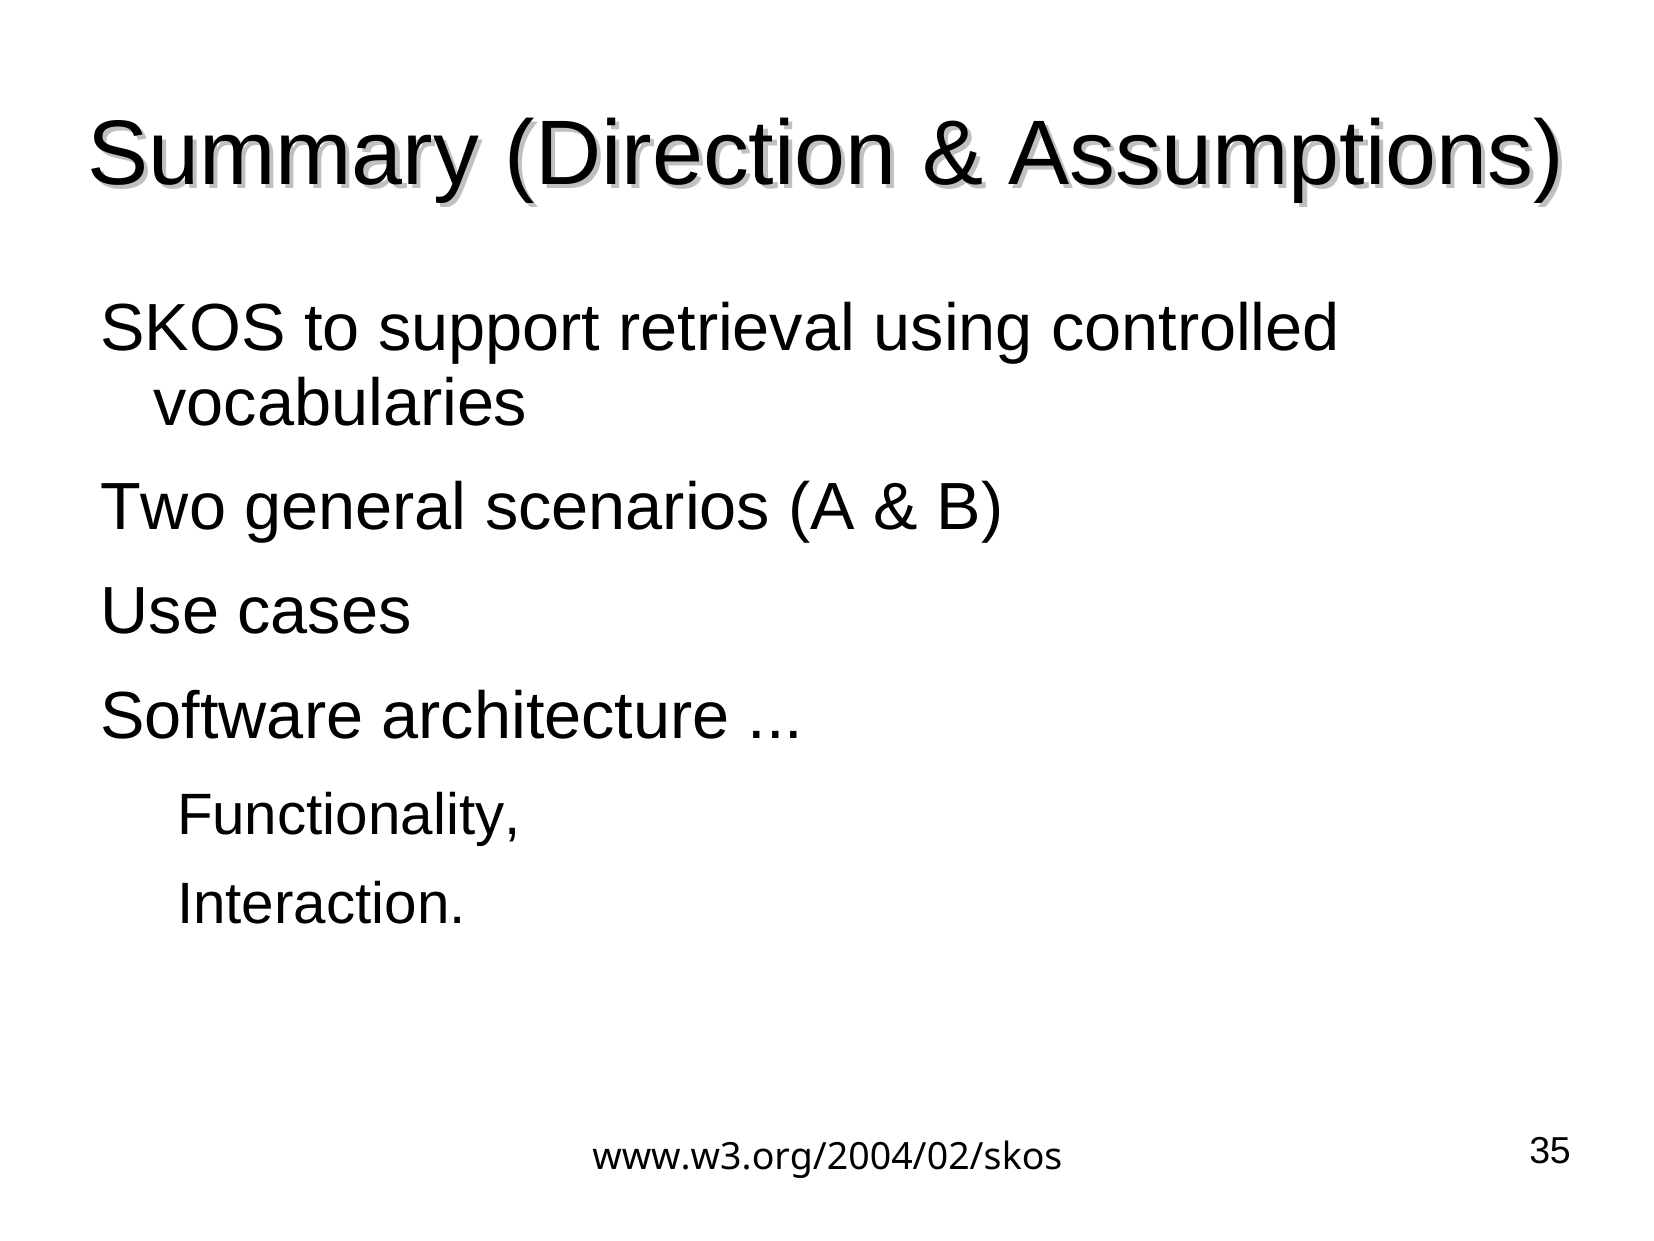

# Summary (Direction & Assumptions)
SKOS to support retrieval using controlled vocabularies
Two general scenarios (A & B)
Use cases
Software architecture ...
Functionality,
Interaction.
www.w3.org/2004/02/skos
35